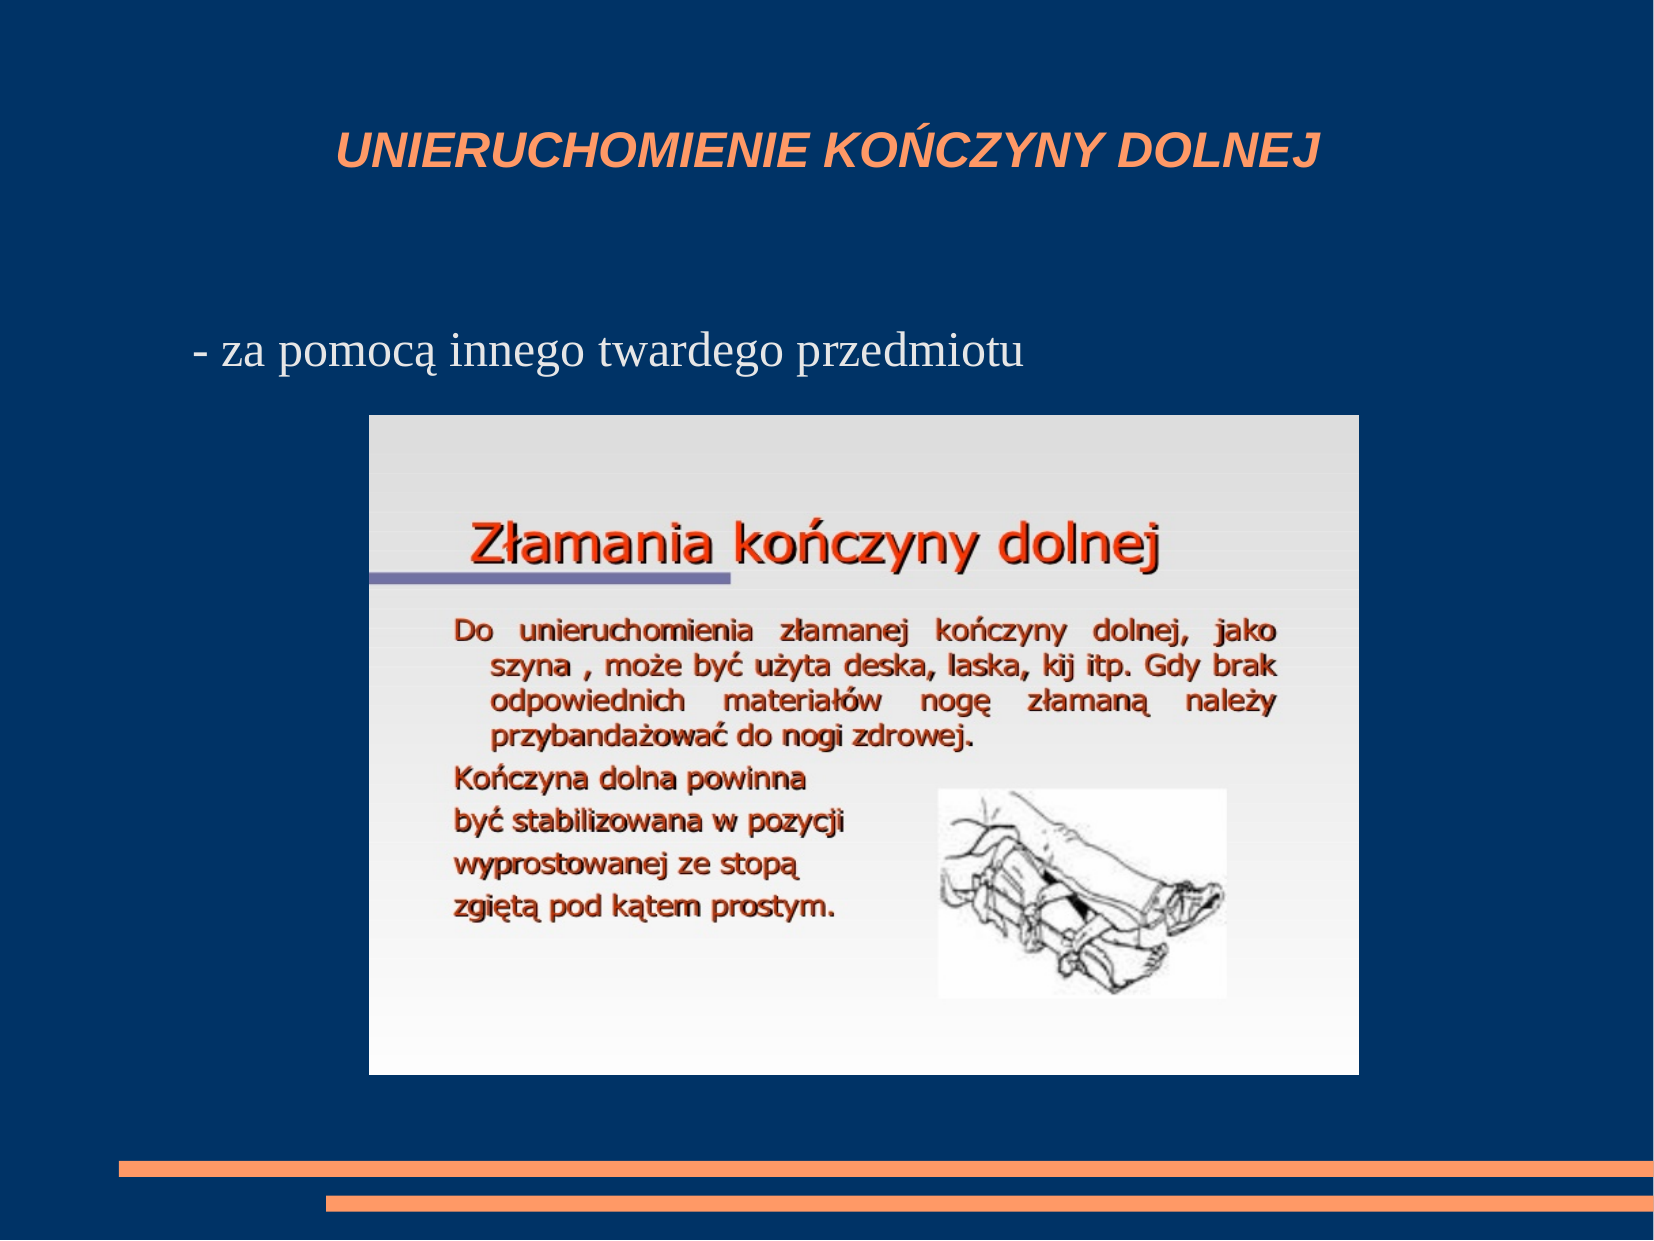

# UNIERUCHOMIENIE KOŃCZYNY DOLNEJ
- za pomocą innego twardego przedmiotu